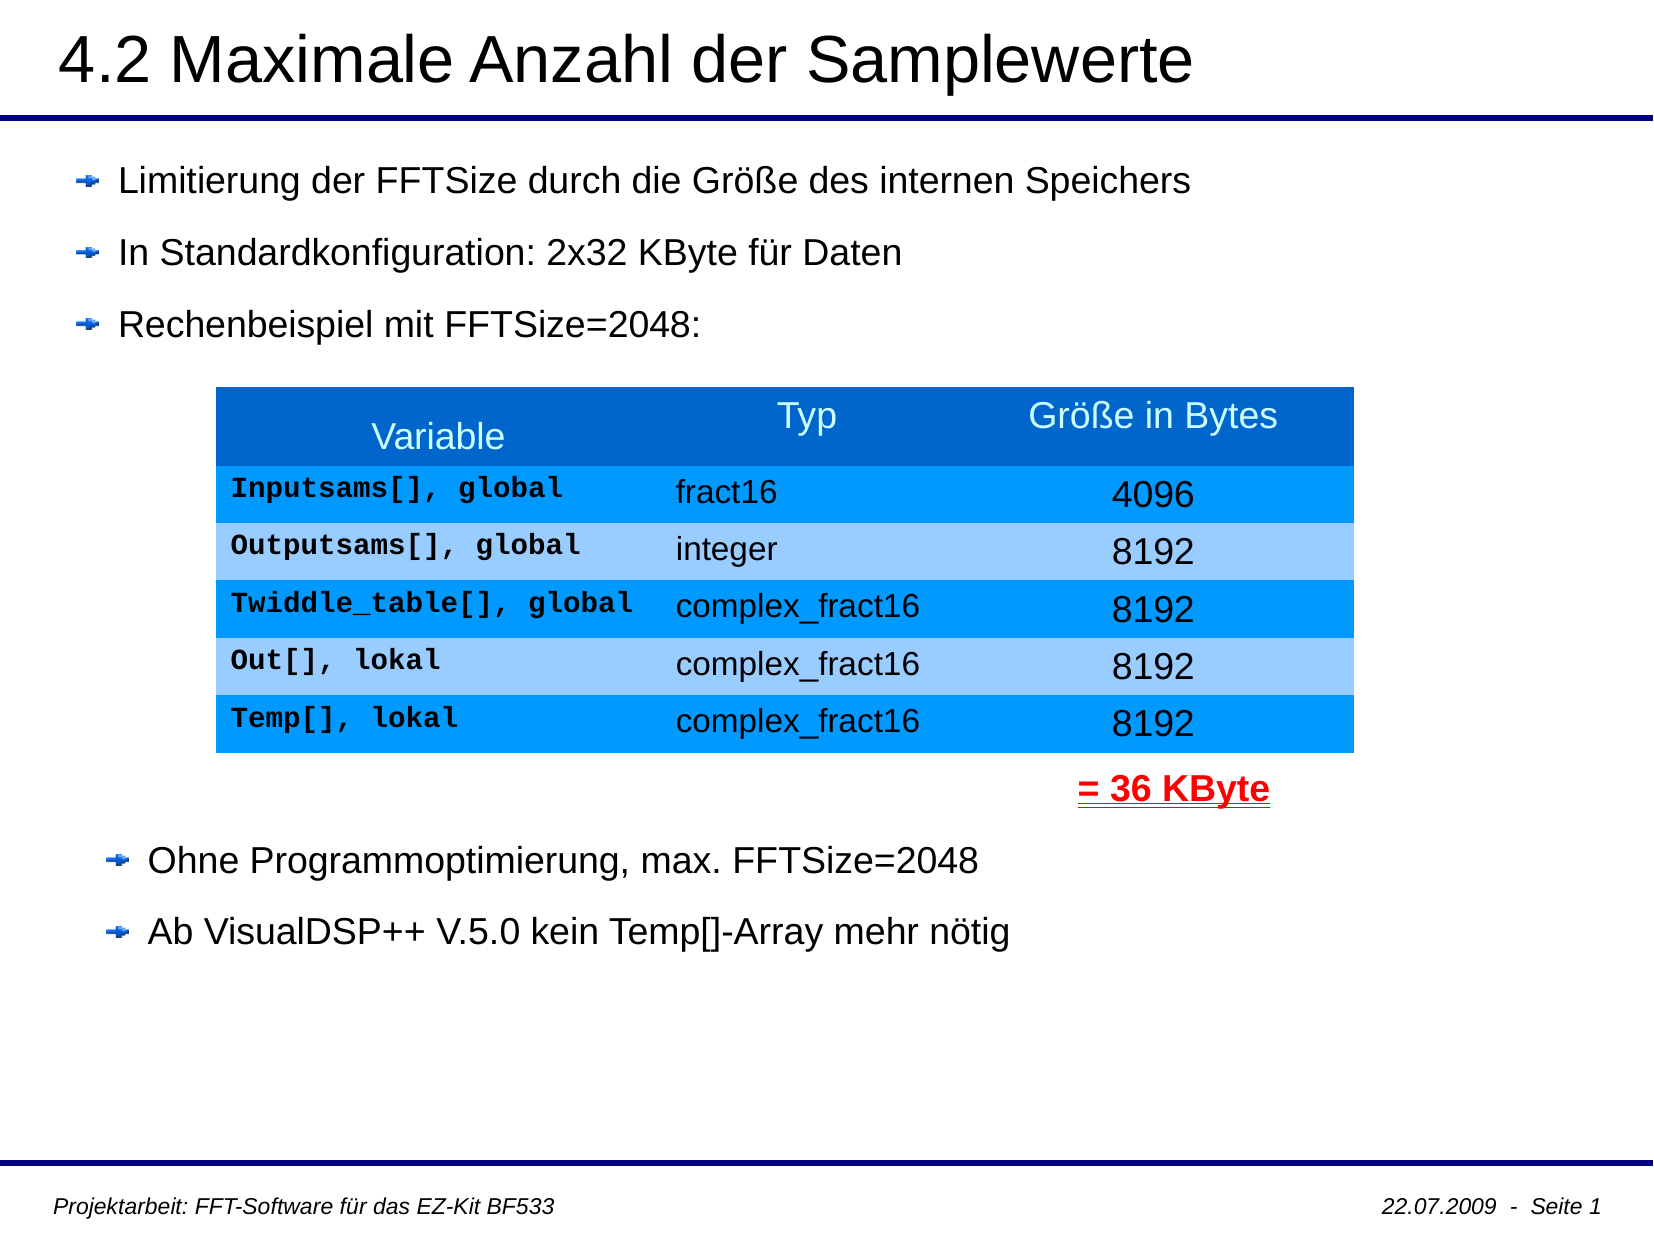

# 4.2 Maximale Anzahl der Samplewerte
Limitierung der FFTSize durch die Größe des internen Speichers
In Standardkonfiguration: 2x32 KByte für Daten
Rechenbeispiel mit FFTSize=2048:
| Variable | Typ | Größe in Bytes |
| --- | --- | --- |
| Inputsams[], global | fract16 | 4096 |
| Outputsams[], global | integer | 8192 |
| Twiddle\_table[], global | complex\_fract16 | 8192 |
| Out[], lokal | complex\_fract16 | 8192 |
| Temp[], lokal | complex\_fract16 | 8192 |
= 36 KByte
Ohne Programmoptimierung, max. FFTSize=2048
Ab VisualDSP++ V.5.0 kein Temp[]-Array mehr nötig
Projektarbeit: FFT-Software für das EZ-Kit BF533										 		22.07.2009 - Seite 1